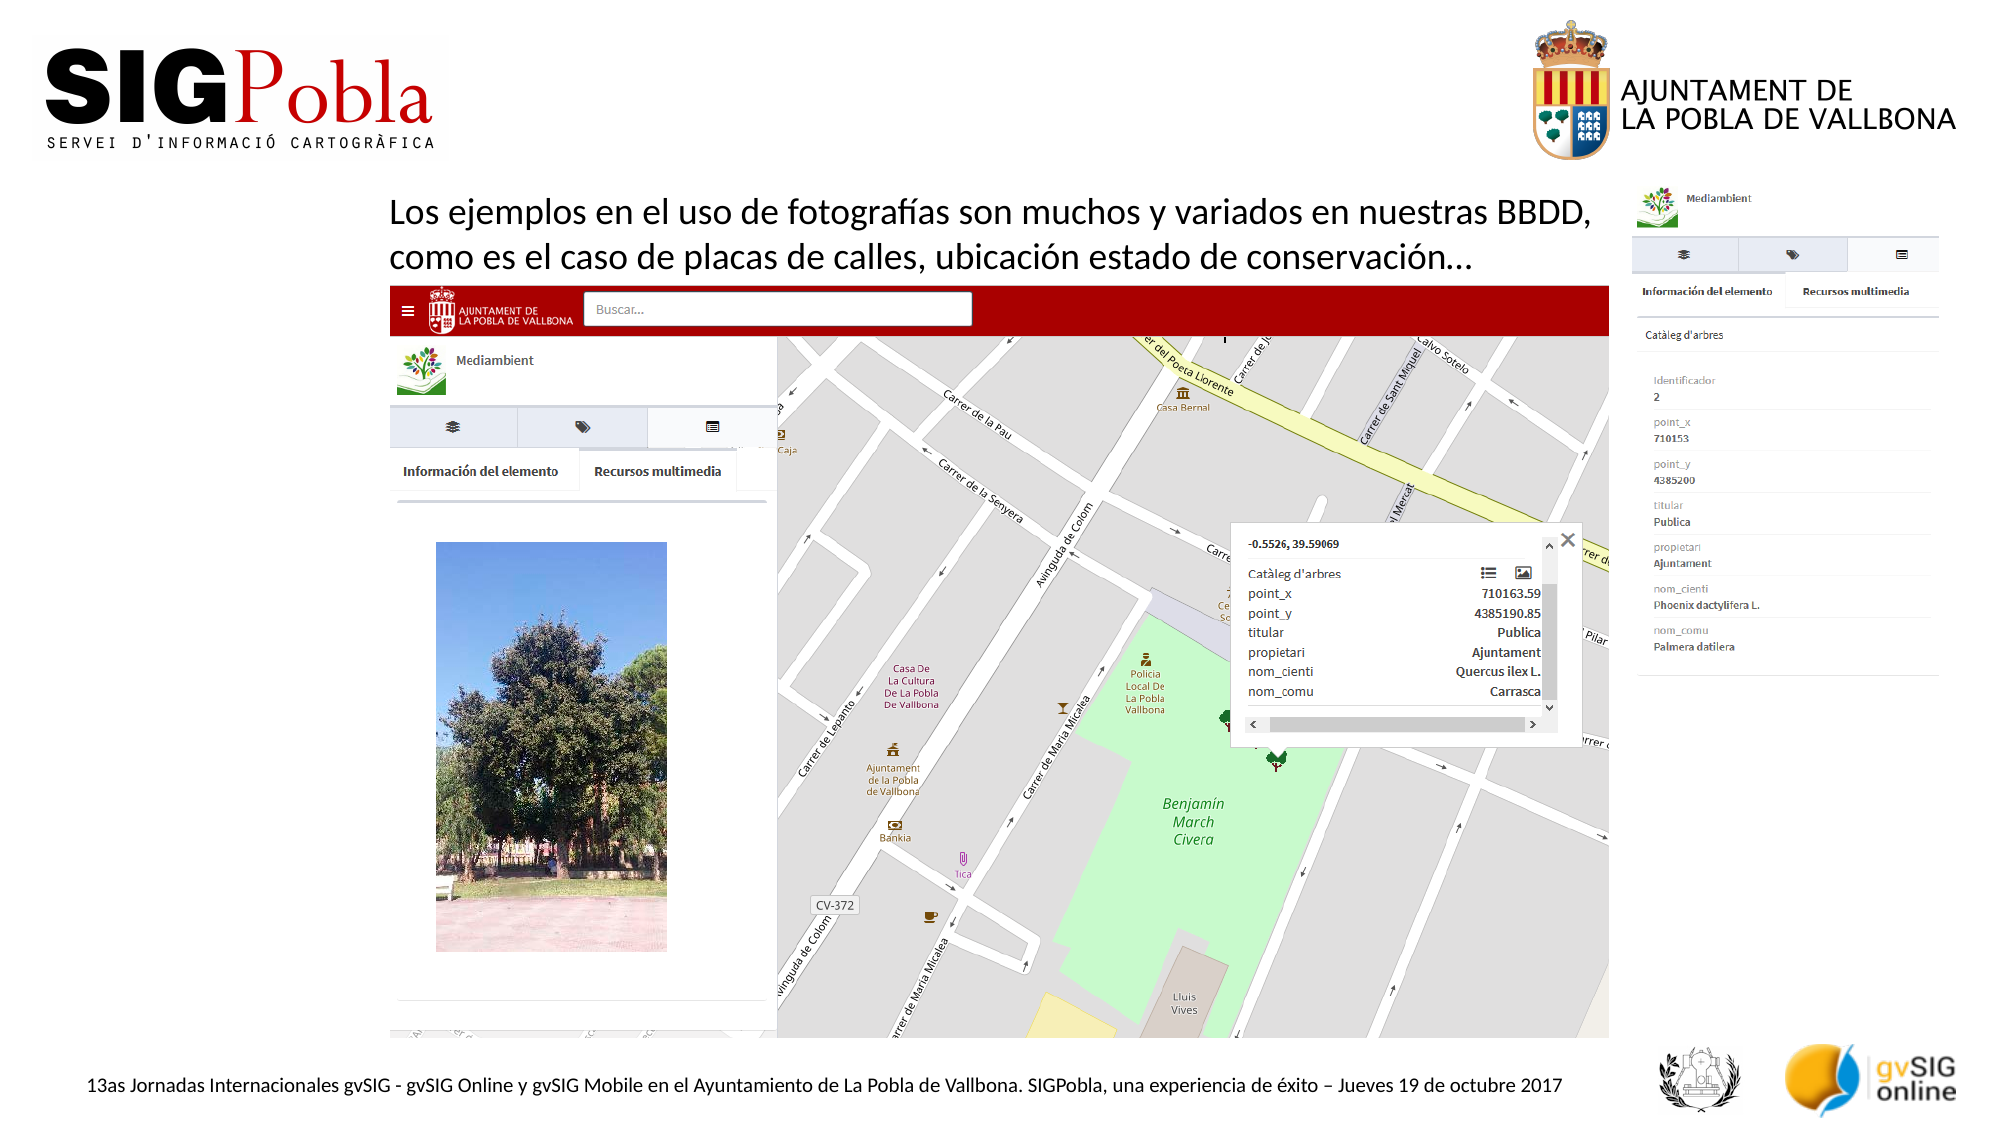

Los ejemplos en el uso de fotografías son muchos y variados en nuestras BBDD, como es el caso de placas de calles, ubicación estado de conservación…
13as Jornadas Internacionales gvSIG - gvSIG Online y gvSIG Mobile en el Ayuntamiento de La Pobla de Vallbona. SIGPobla, una experiencia de éxito – Jueves 19 de octubre 2017